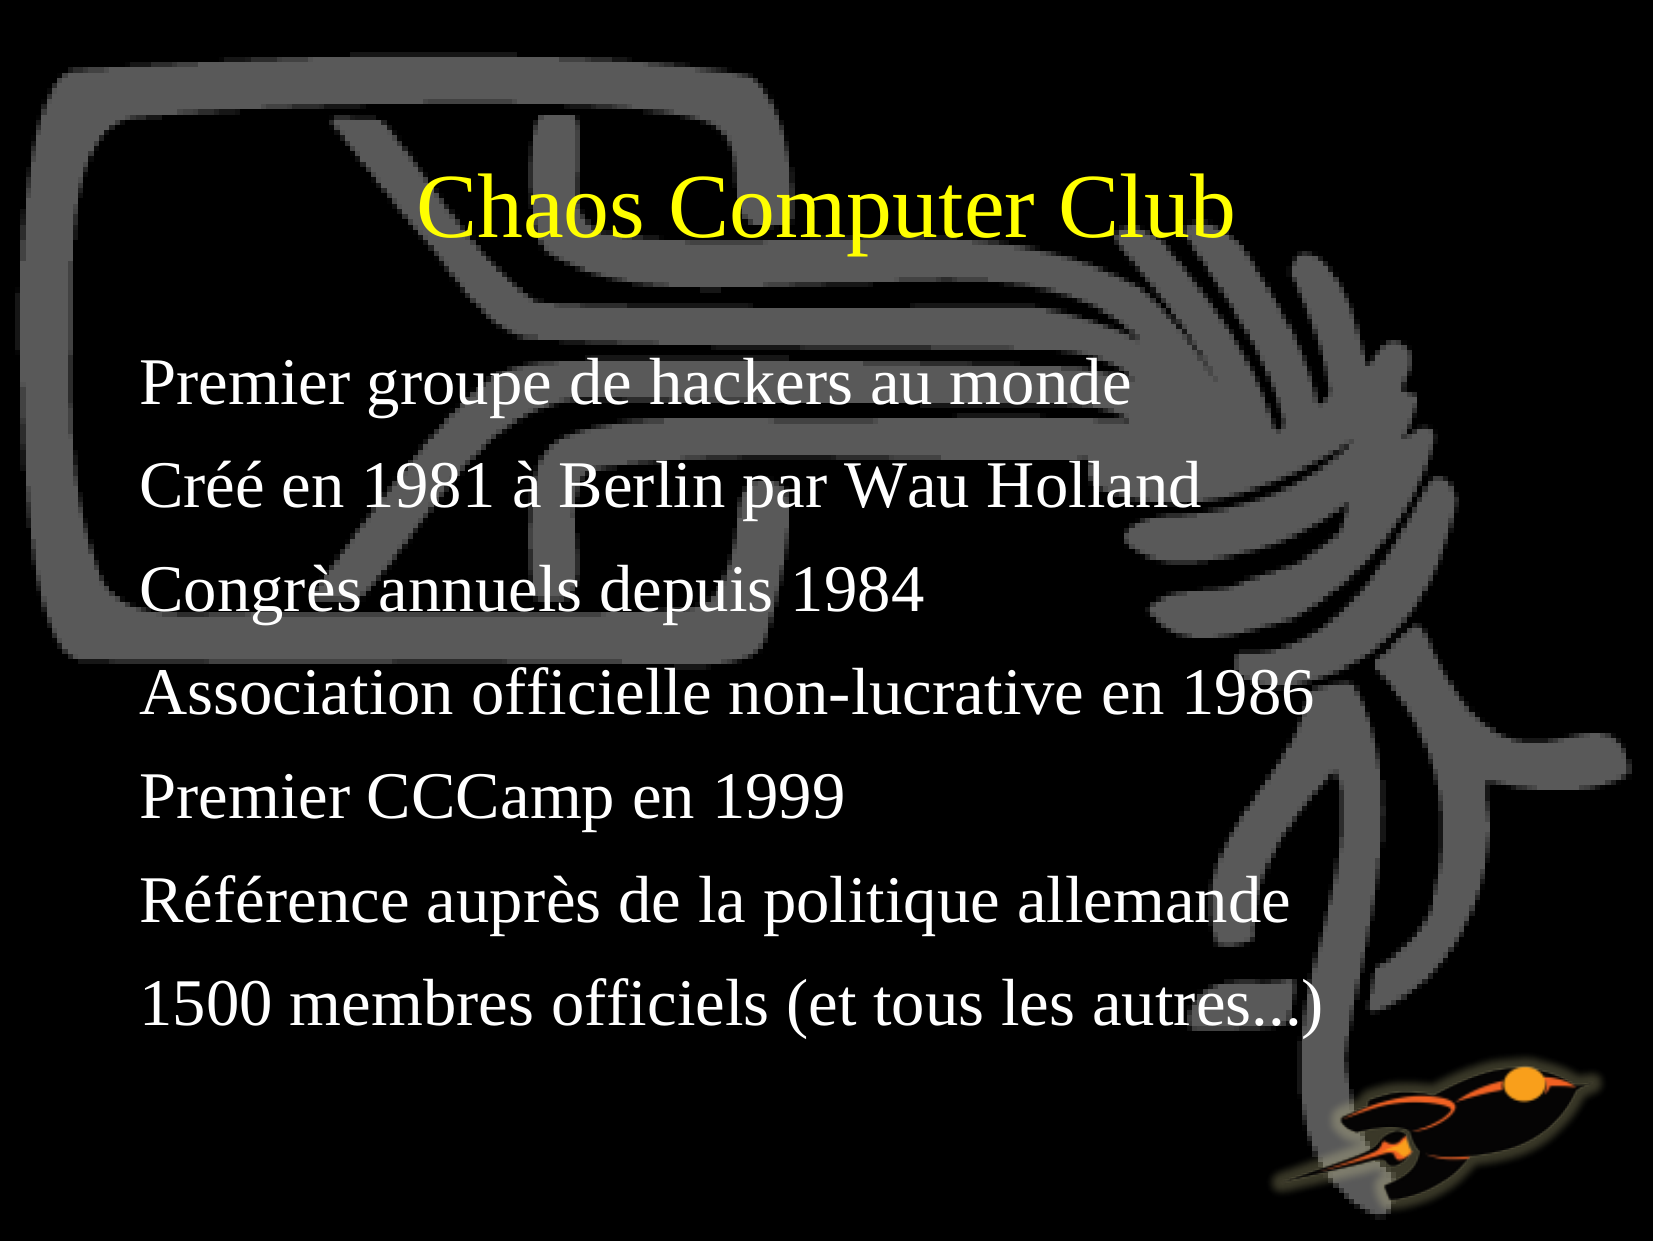

# Chaos Computer Club
Premier groupe de hackers au monde
Créé en 1981 à Berlin par Wau Holland
Congrès annuels depuis 1984
Association officielle non-lucrative en 1986
Premier CCCamp en 1999
Référence auprès de la politique allemande
1500 membres officiels (et tous les autres...)